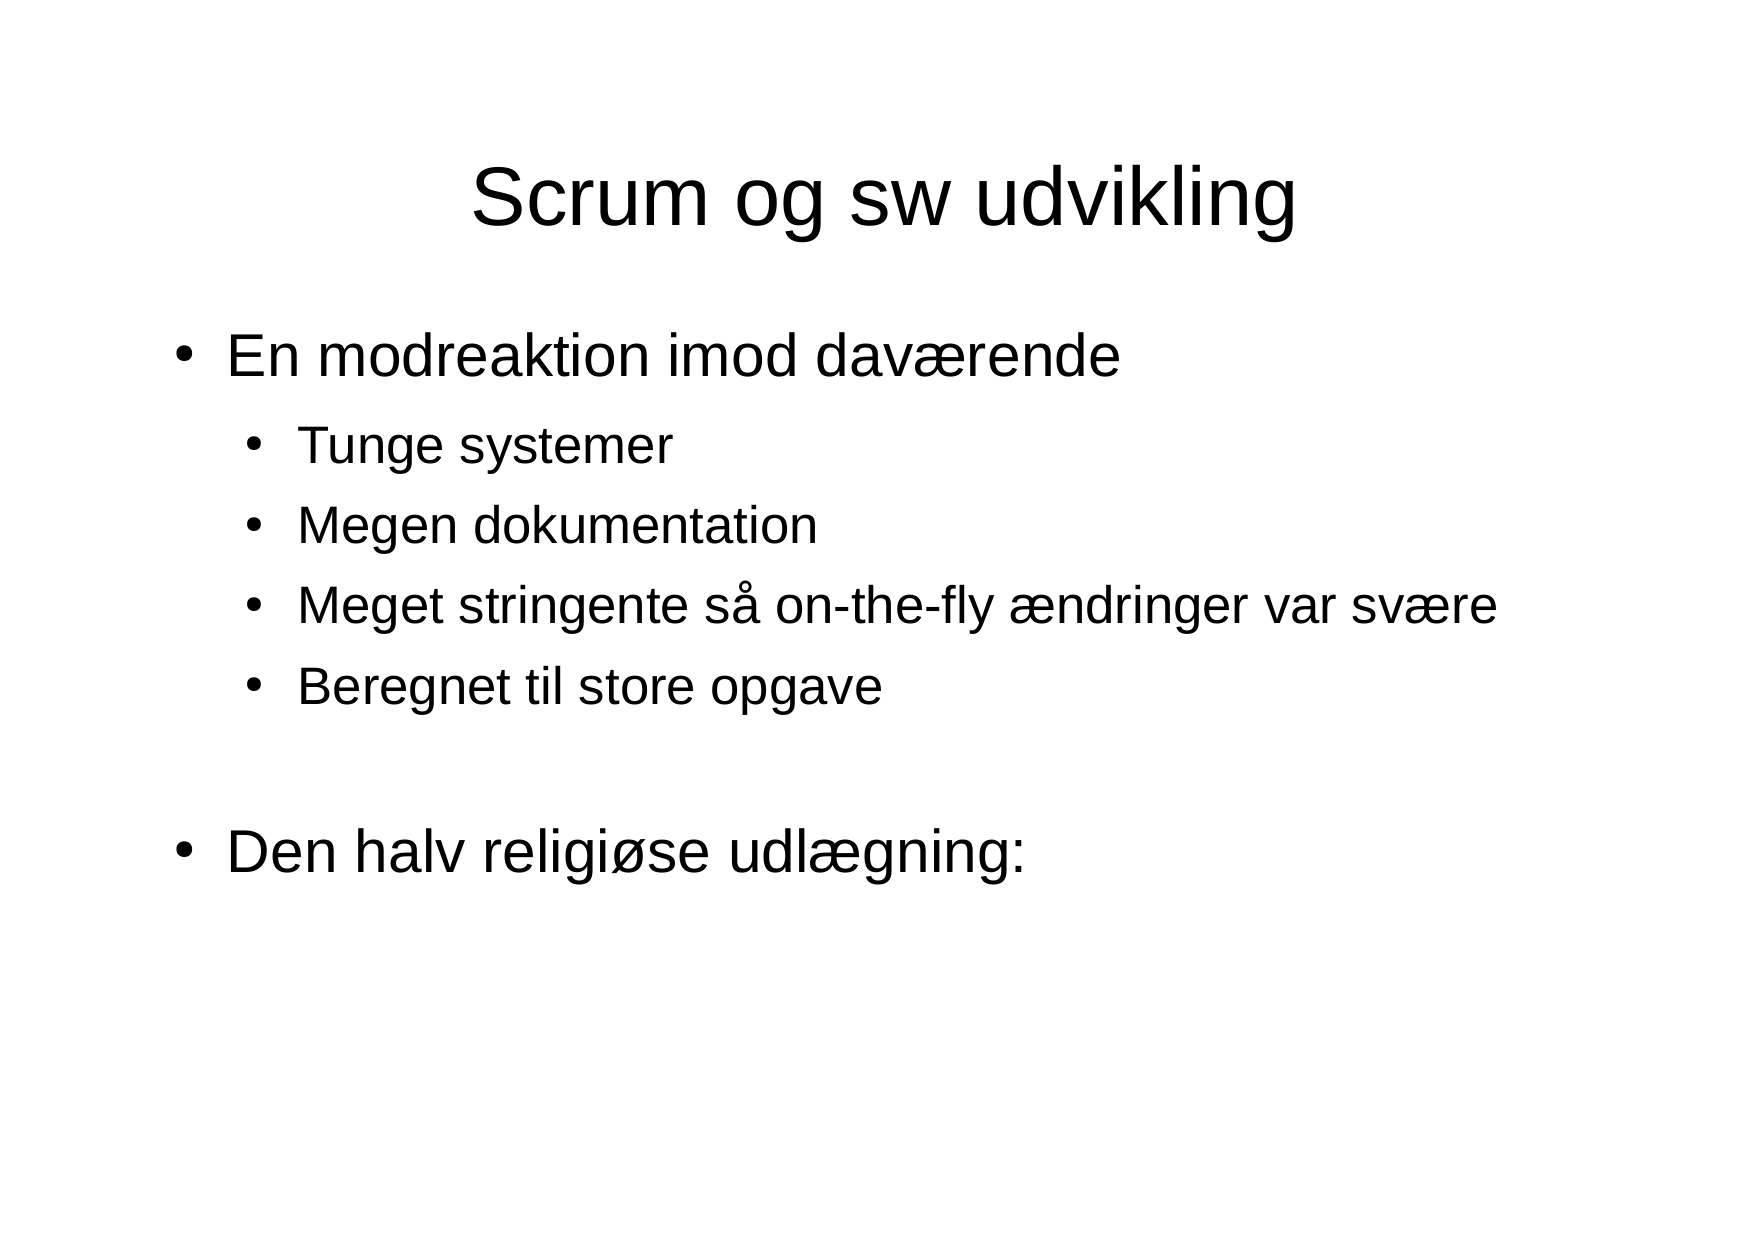

# Scrum og sw udvikling
En modreaktion imod daværende
Tunge systemer
Megen dokumentation
Meget stringente så on-the-fly ændringer var svære
Beregnet til store opgave
Den halv religiøse udlægning: